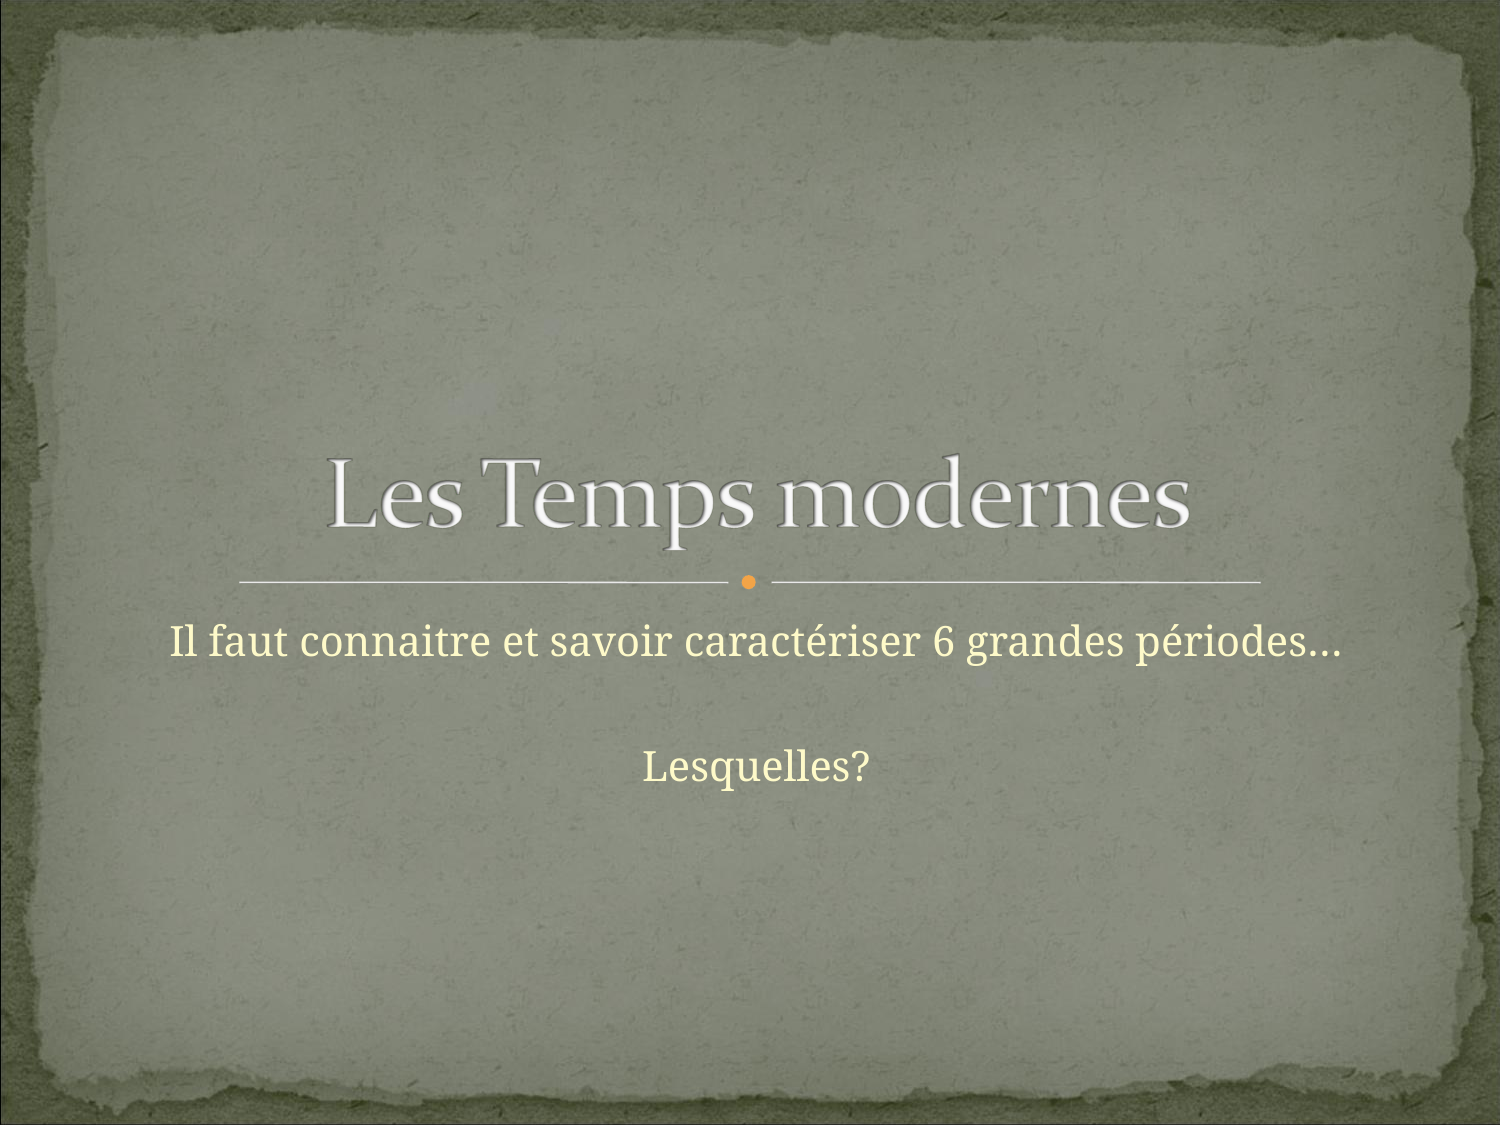

Il faut connaitre et savoir caractériser 6 grandes périodes…
Lesquelles?